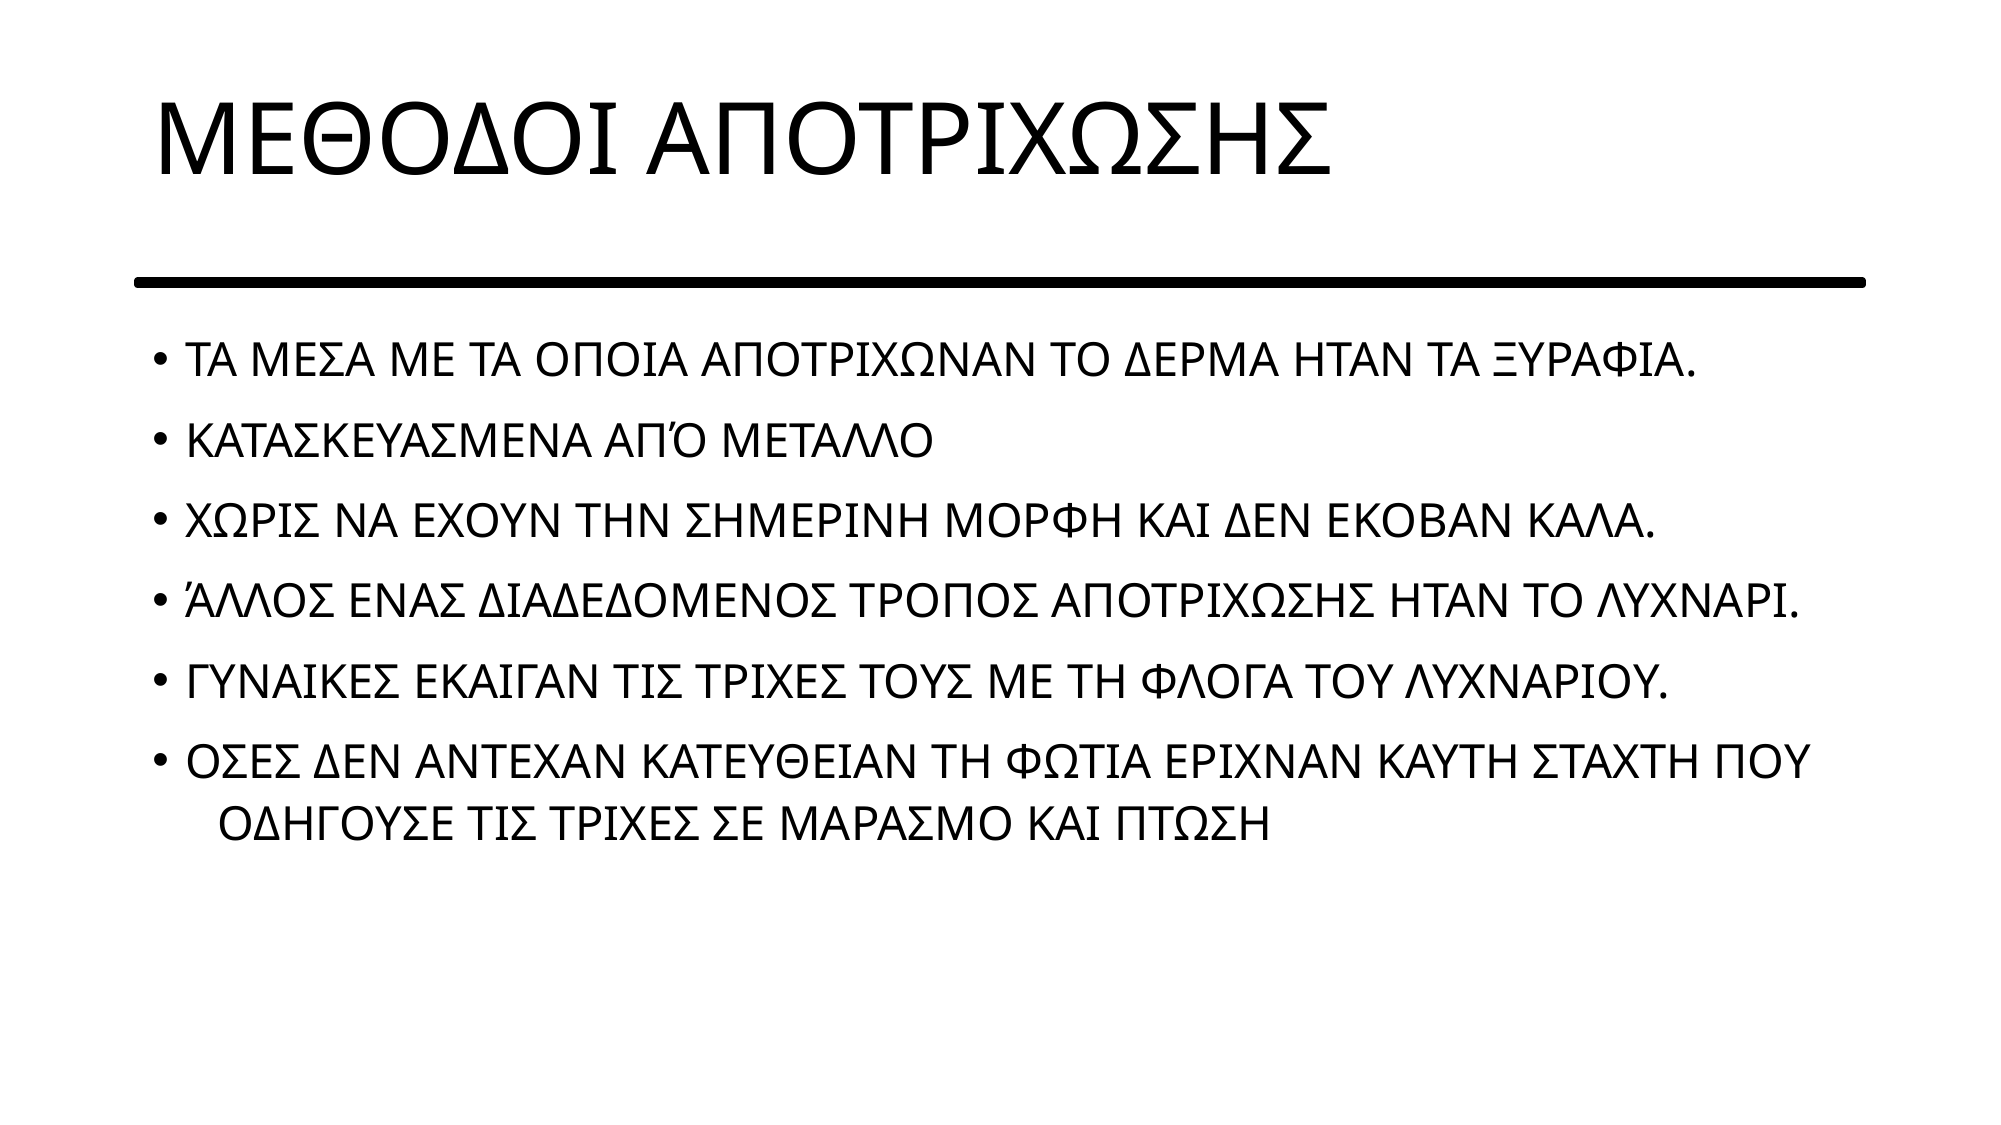

# ΜΕΘΟΔΟΙ ΑΠΟΤΡΙΧΩΣΗΣ
ΤΑ ΜΕΣΑ ΜΕ ΤΑ ΟΠΟΙΑ ΑΠΟΤΡΙΧΩΝΑΝ ΤΟ ΔΕΡΜΑ ΗΤΑΝ ΤΑ ΞΥΡΑΦΙΑ.
ΚΑΤΑΣΚΕΥΑΣΜΕΝΑ ΑΠΌ ΜΕΤΑΛΛΟ
ΧΩΡΙΣ ΝΑ ΕΧΟΥΝ ΤΗΝ ΣΗΜΕΡΙΝΗ ΜΟΡΦΗ ΚΑΙ ΔΕΝ ΕΚΟΒΑΝ ΚΑΛΑ.
ΆΛΛΟΣ ΕΝΑΣ ΔΙΑΔΕΔΟΜΕΝΟΣ ΤΡΟΠΟΣ ΑΠΟΤΡΙΧΩΣΗΣ ΗΤΑΝ ΤΟ ΛΥΧΝΑΡΙ.
ΓΥΝΑΙΚΕΣ ΕΚΑΙΓΑΝ ΤΙΣ ΤΡΙΧΕΣ ΤΟΥΣ ΜΕ ΤΗ ΦΛΟΓΑ ΤΟΥ ΛΥΧΝΑΡΙΟΥ.
ΟΣΕΣ ΔΕΝ ΑΝΤΕΧΑΝ ΚΑΤΕΥΘΕΙΑΝ ΤΗ ΦΩΤΙΑ ΕΡΙΧΝΑΝ ΚΑΥΤΗ ΣΤΑΧΤΗ ΠΟΥ ΟΔΗΓΟΥΣΕ ΤΙΣ ΤΡΙΧΕΣ ΣΕ ΜΑΡΑΣΜΟ ΚΑΙ ΠΤΩΣΗ